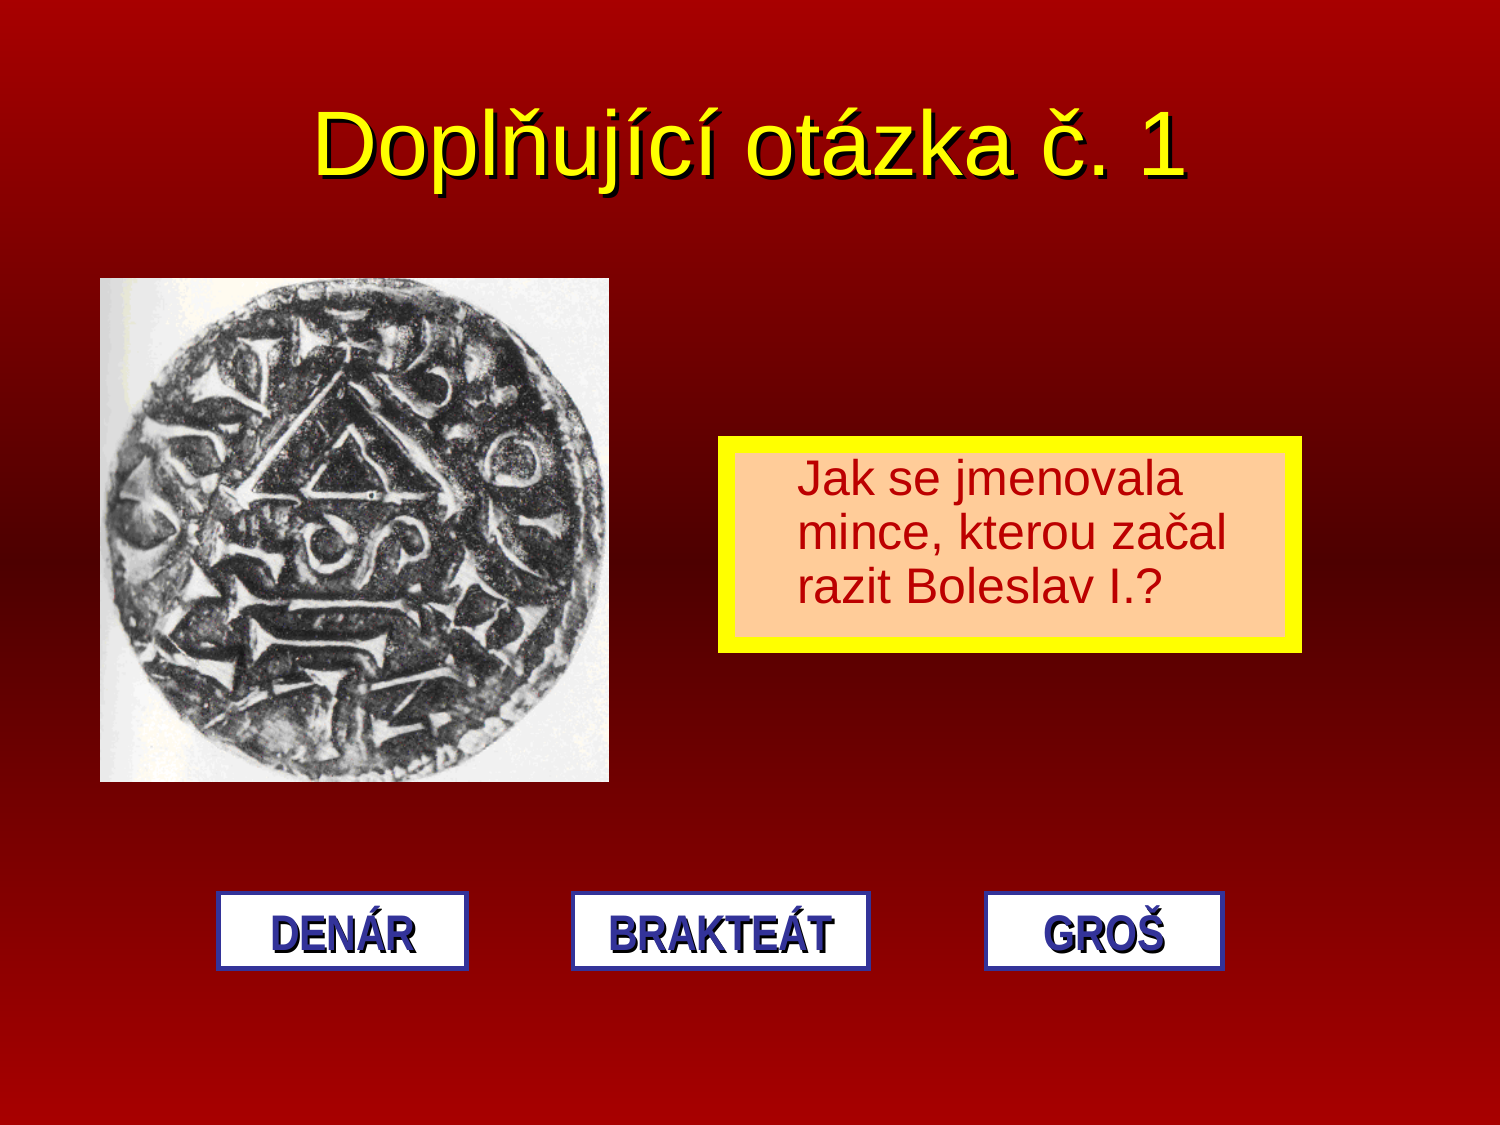

# Doplňující otázka č. 1
	Jak se jmenovala mince, kterou začal razit Boleslav I.?
DENÁR
BRAKTEÁT
GROŠ